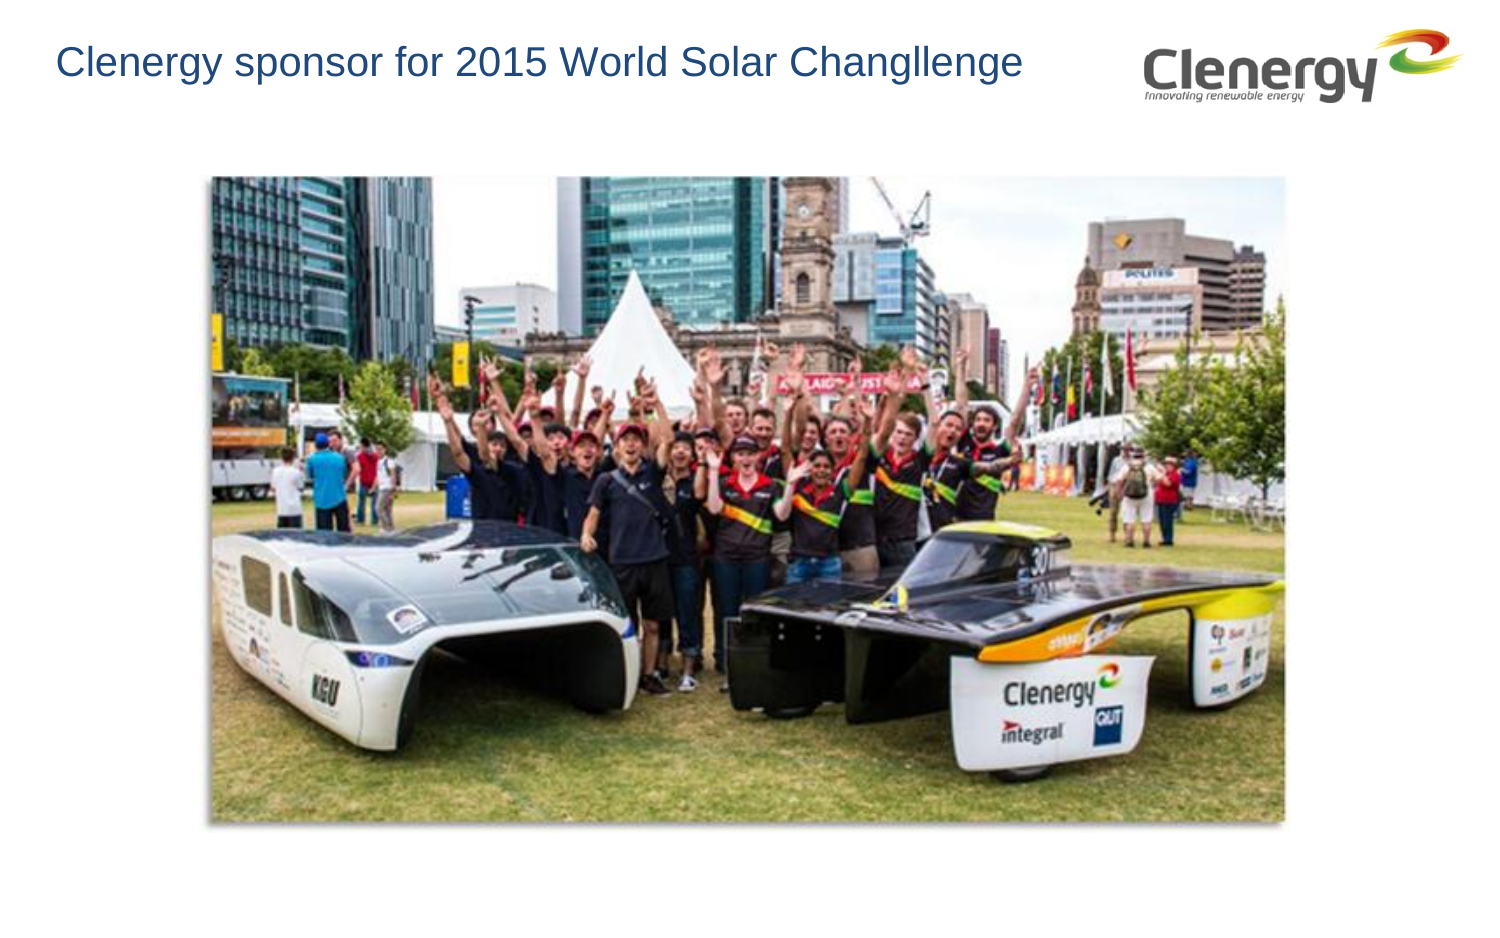

Clenergy sponsor for 2015 World Solar Changllenge